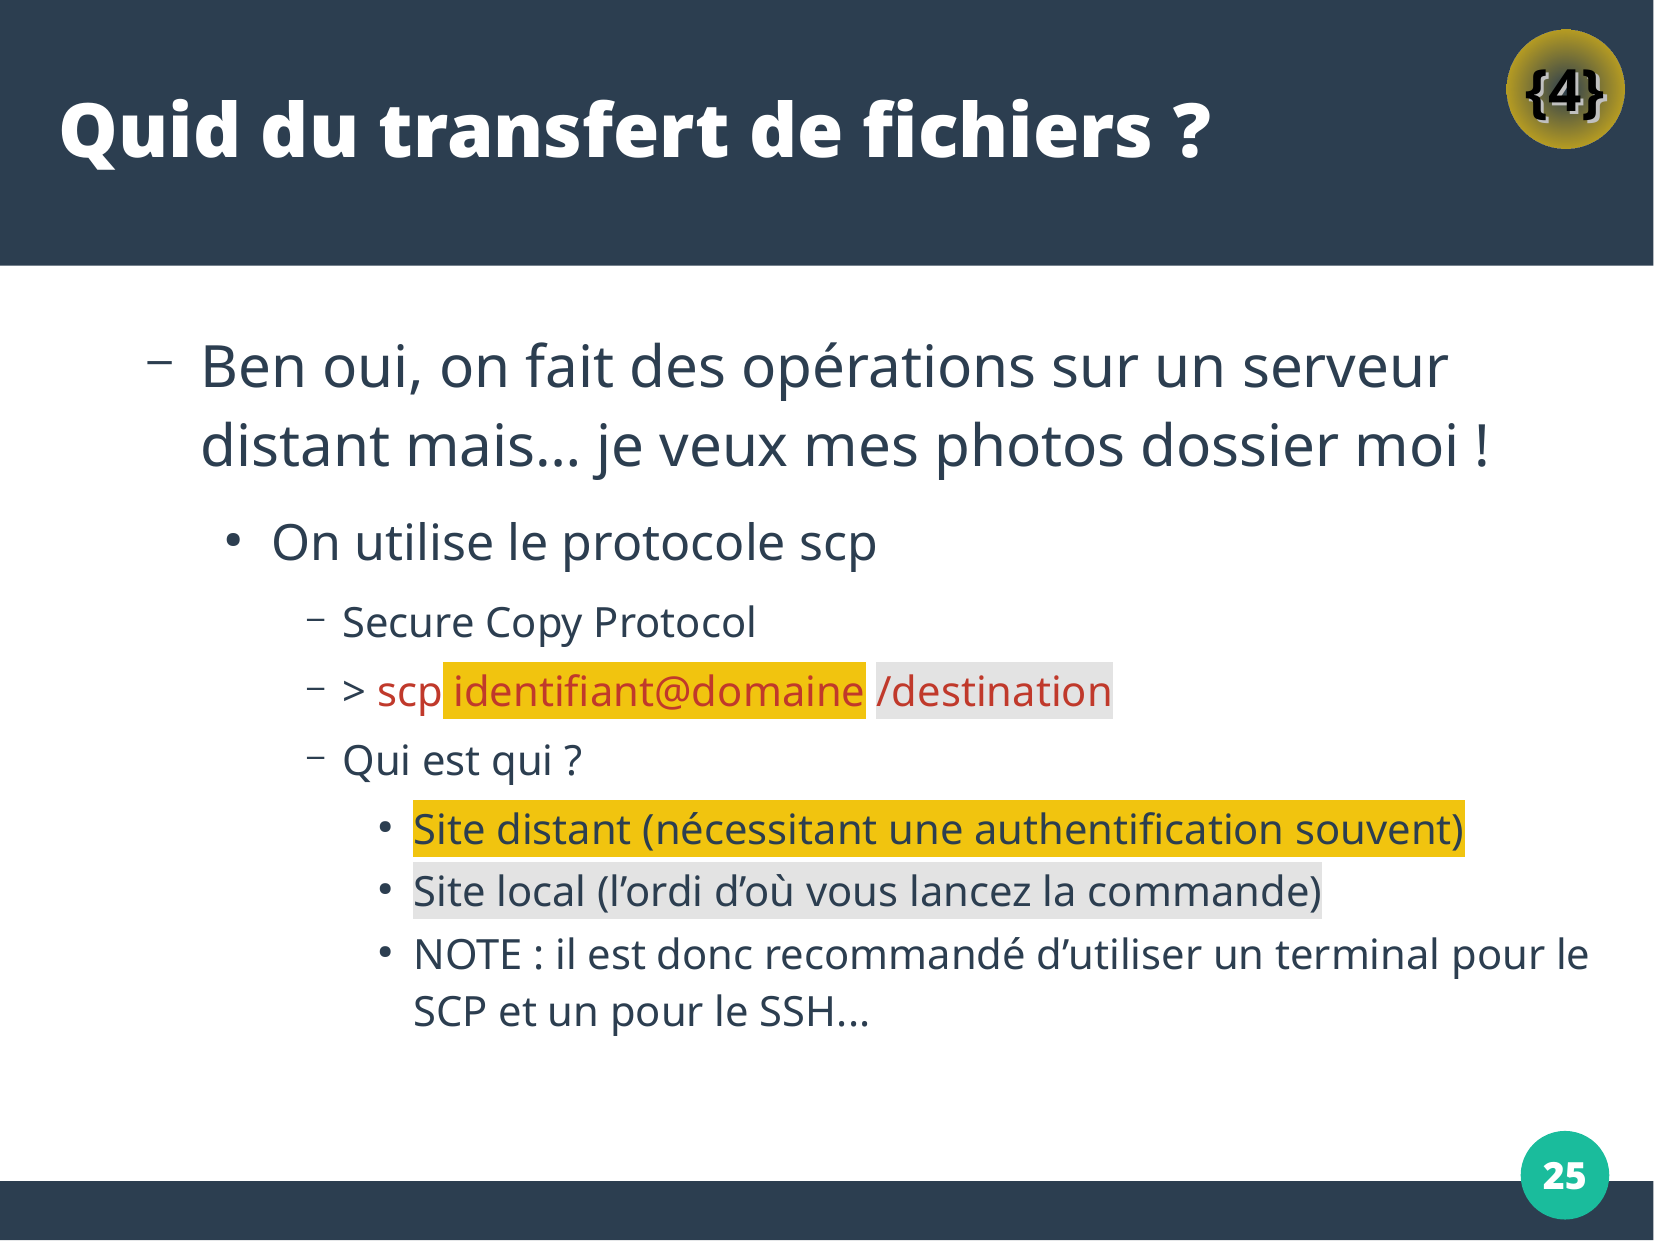

{4}
# Quid du transfert de fichiers ?
Ben oui, on fait des opérations sur un serveur distant mais… je veux mes photos dossier moi !
On utilise le protocole scp
Secure Copy Protocol
> scp identifiant@domaine /destination
Qui est qui ?
Site distant (nécessitant une authentification souvent)
Site local (l’ordi d’où vous lancez la commande)
NOTE : il est donc recommandé d’utiliser un terminal pour le SCP et un pour le SSH...
25